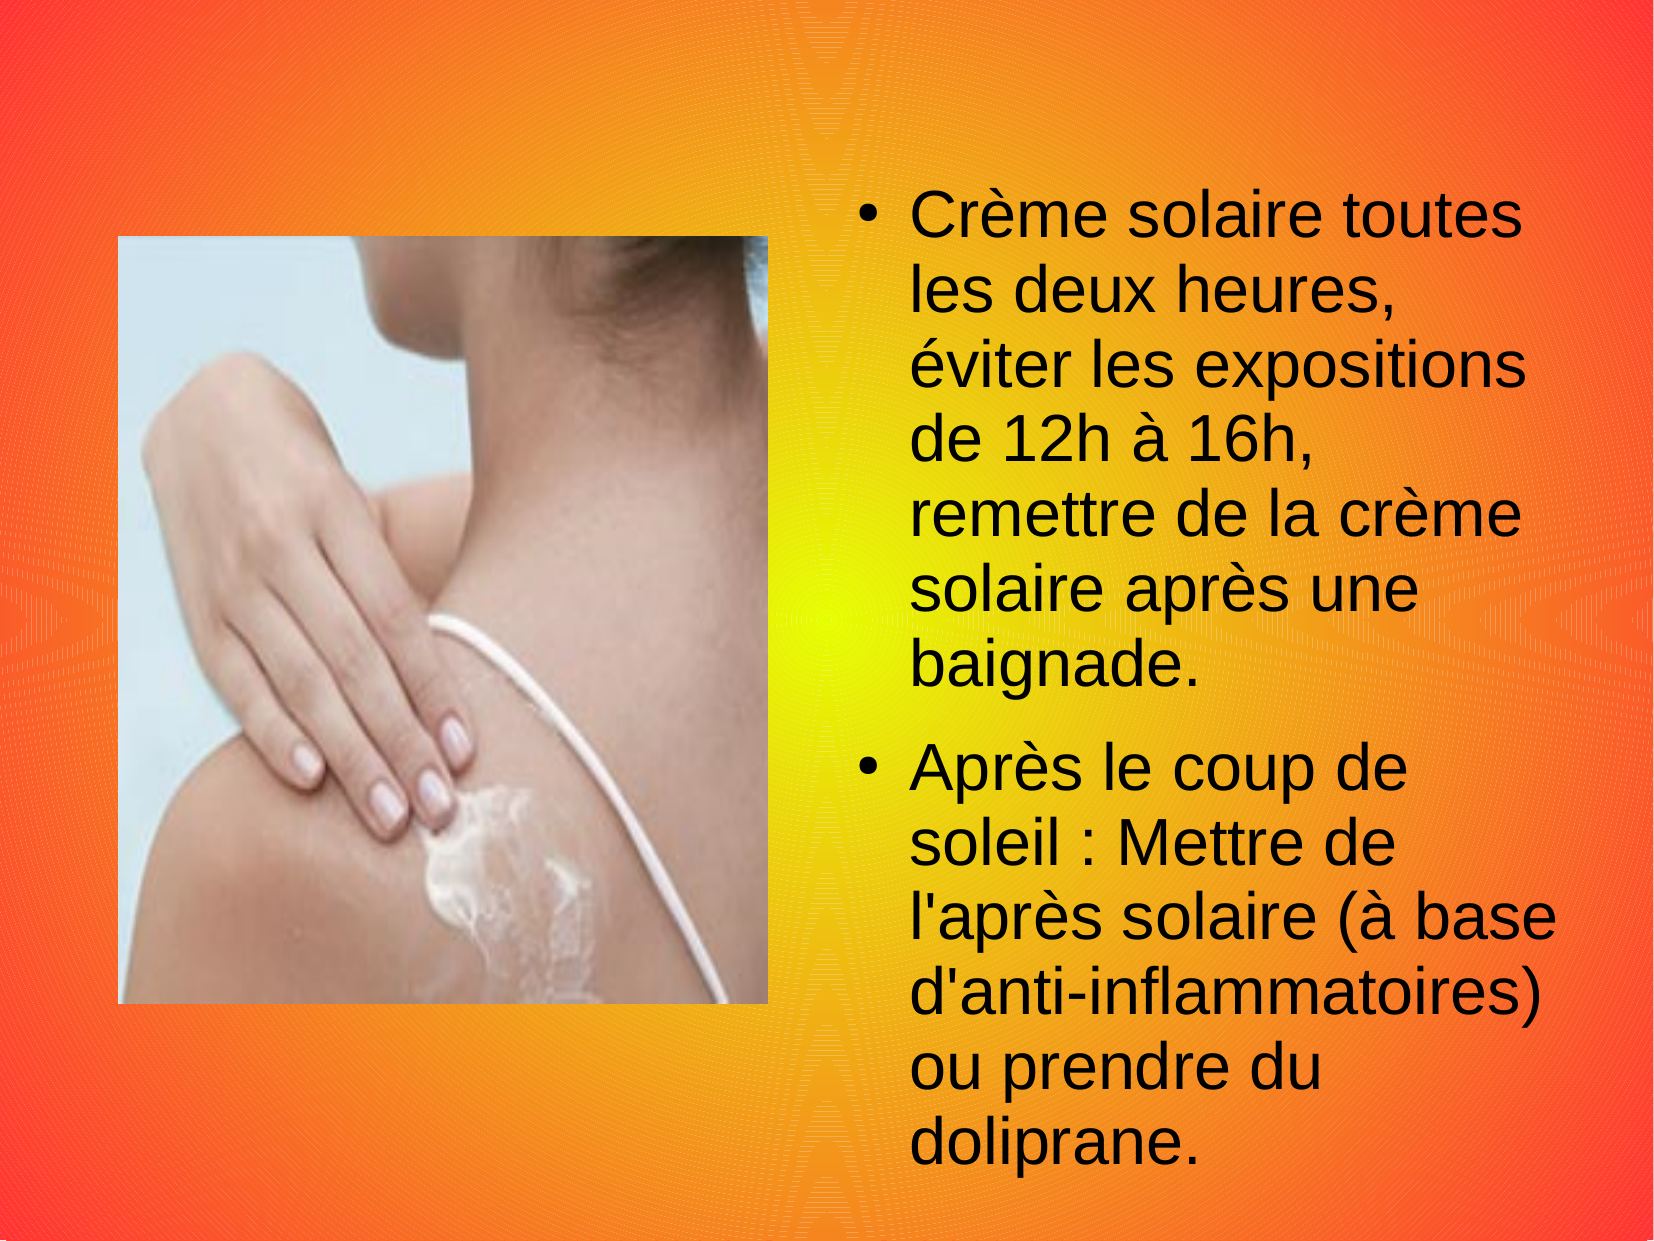

#
Crème solaire toutes les deux heures, éviter les expositions de 12h à 16h, remettre de la crème solaire après une baignade.
Après le coup de soleil : Mettre de l'après solaire (à base d'anti-inflammatoires) ou prendre du doliprane.